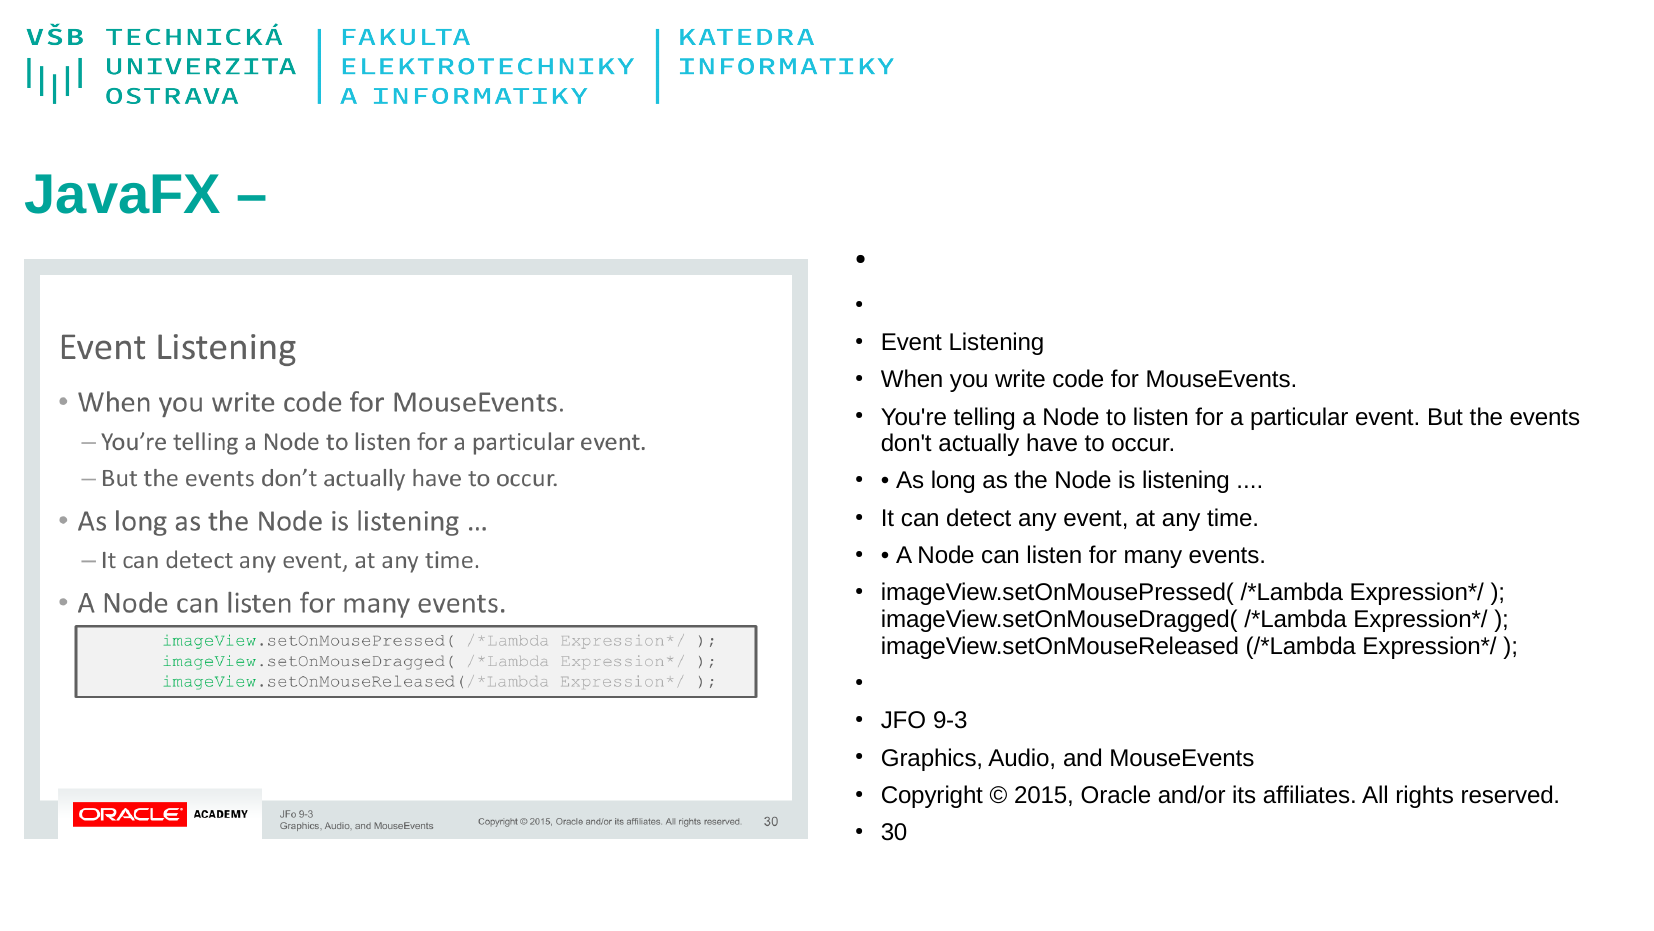

# JavaFX –
﻿
Event Listening
When you write code for MouseEvents.
You're telling a Node to listen for a particular event. But the events don't actually have to occur.
• As long as the Node is listening ....
It can detect any event, at any time.
• A Node can listen for many events.
imageView.setOnMousePressed( /*Lambda Expression*/ ); imageView.setOnMouseDragged( /*Lambda Expression*/ ); imageView.setOnMouseReleased (/*Lambda Expression*/ );
JFO 9-3
Graphics, Audio, and MouseEvents
Copyright © 2015, Oracle and/or its affiliates. All rights reserved.
30